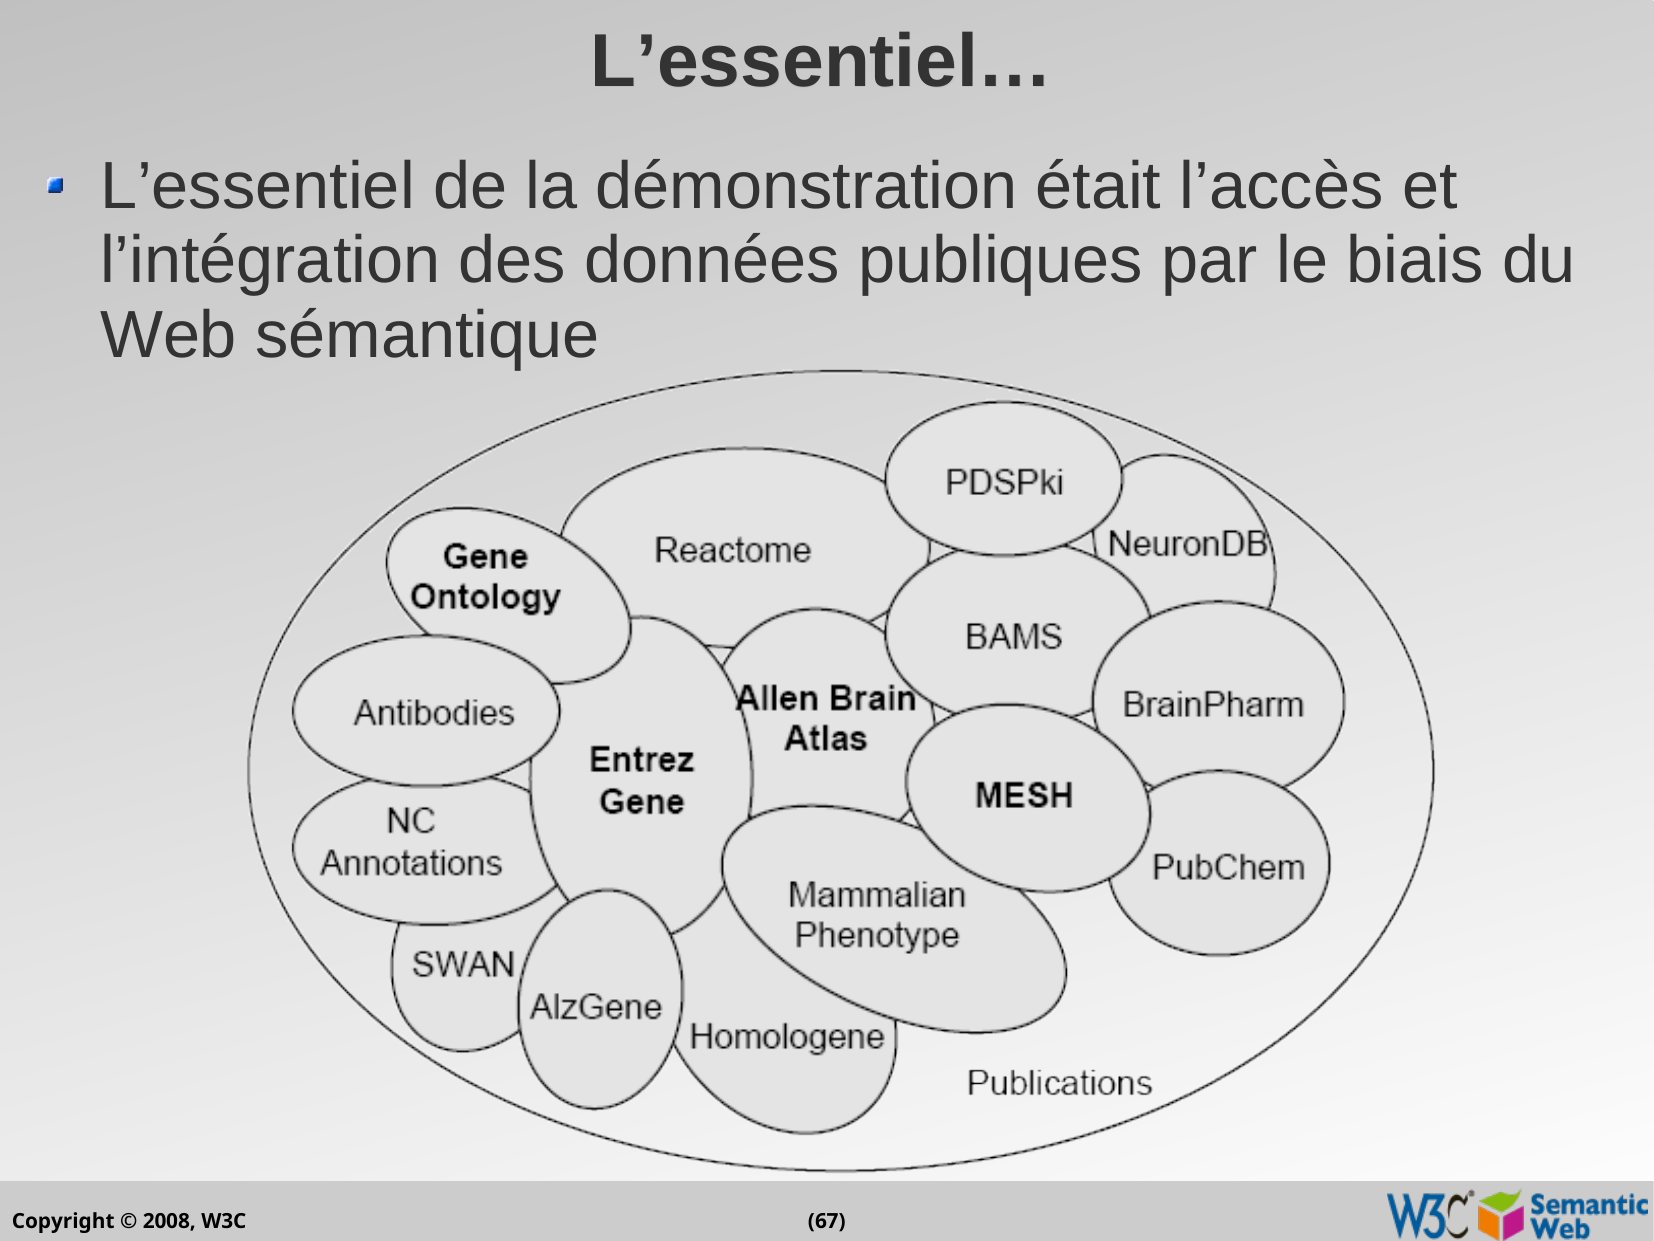

# L’essentiel…
L’essentiel de la démonstration était l’accès et l’intégration des données publiques par le biais du Web sémantique